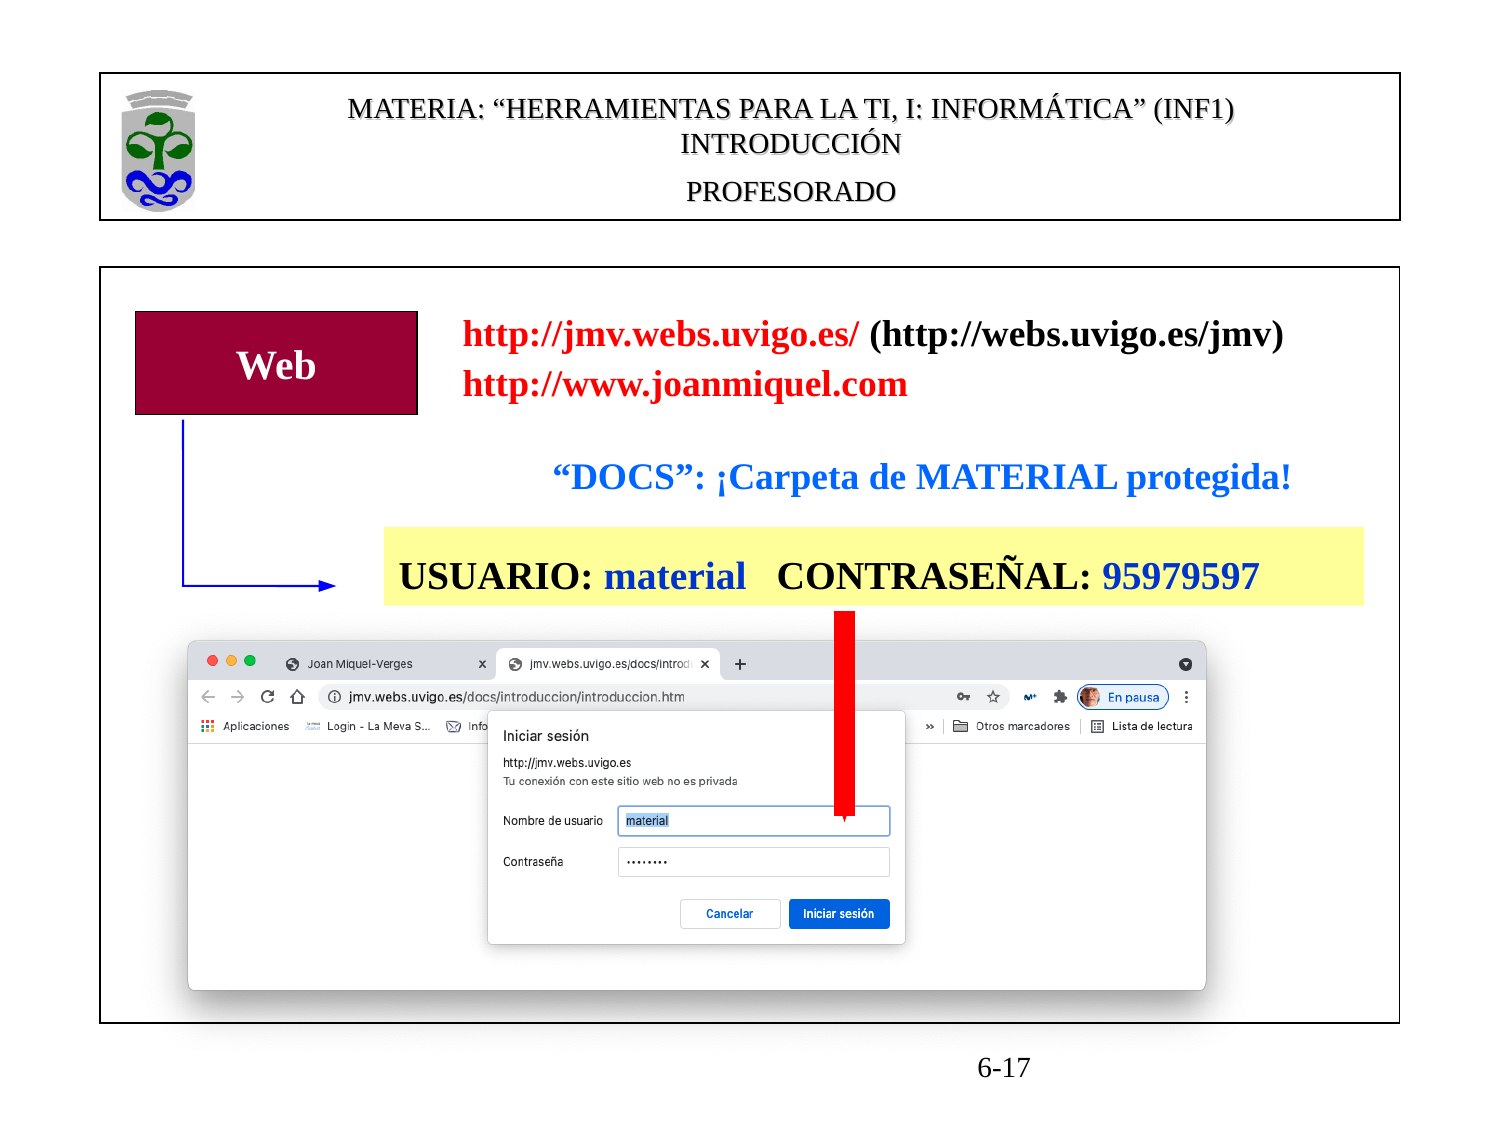

MATERIA: “HERRAMIENTAS PARA LA TI, I: INFORMÁTICA” (INF1)
INTRODUCCIÓN
PROFESORADO
http://jmv.webs.uvigo.es/ (http://webs.uvigo.es/jmv)
http://www.joanmiquel.com
Web
USUARIO: material CONTRASEÑAL: 95979597
“DOCS”: ¡Carpeta de MATERIAL protegida!